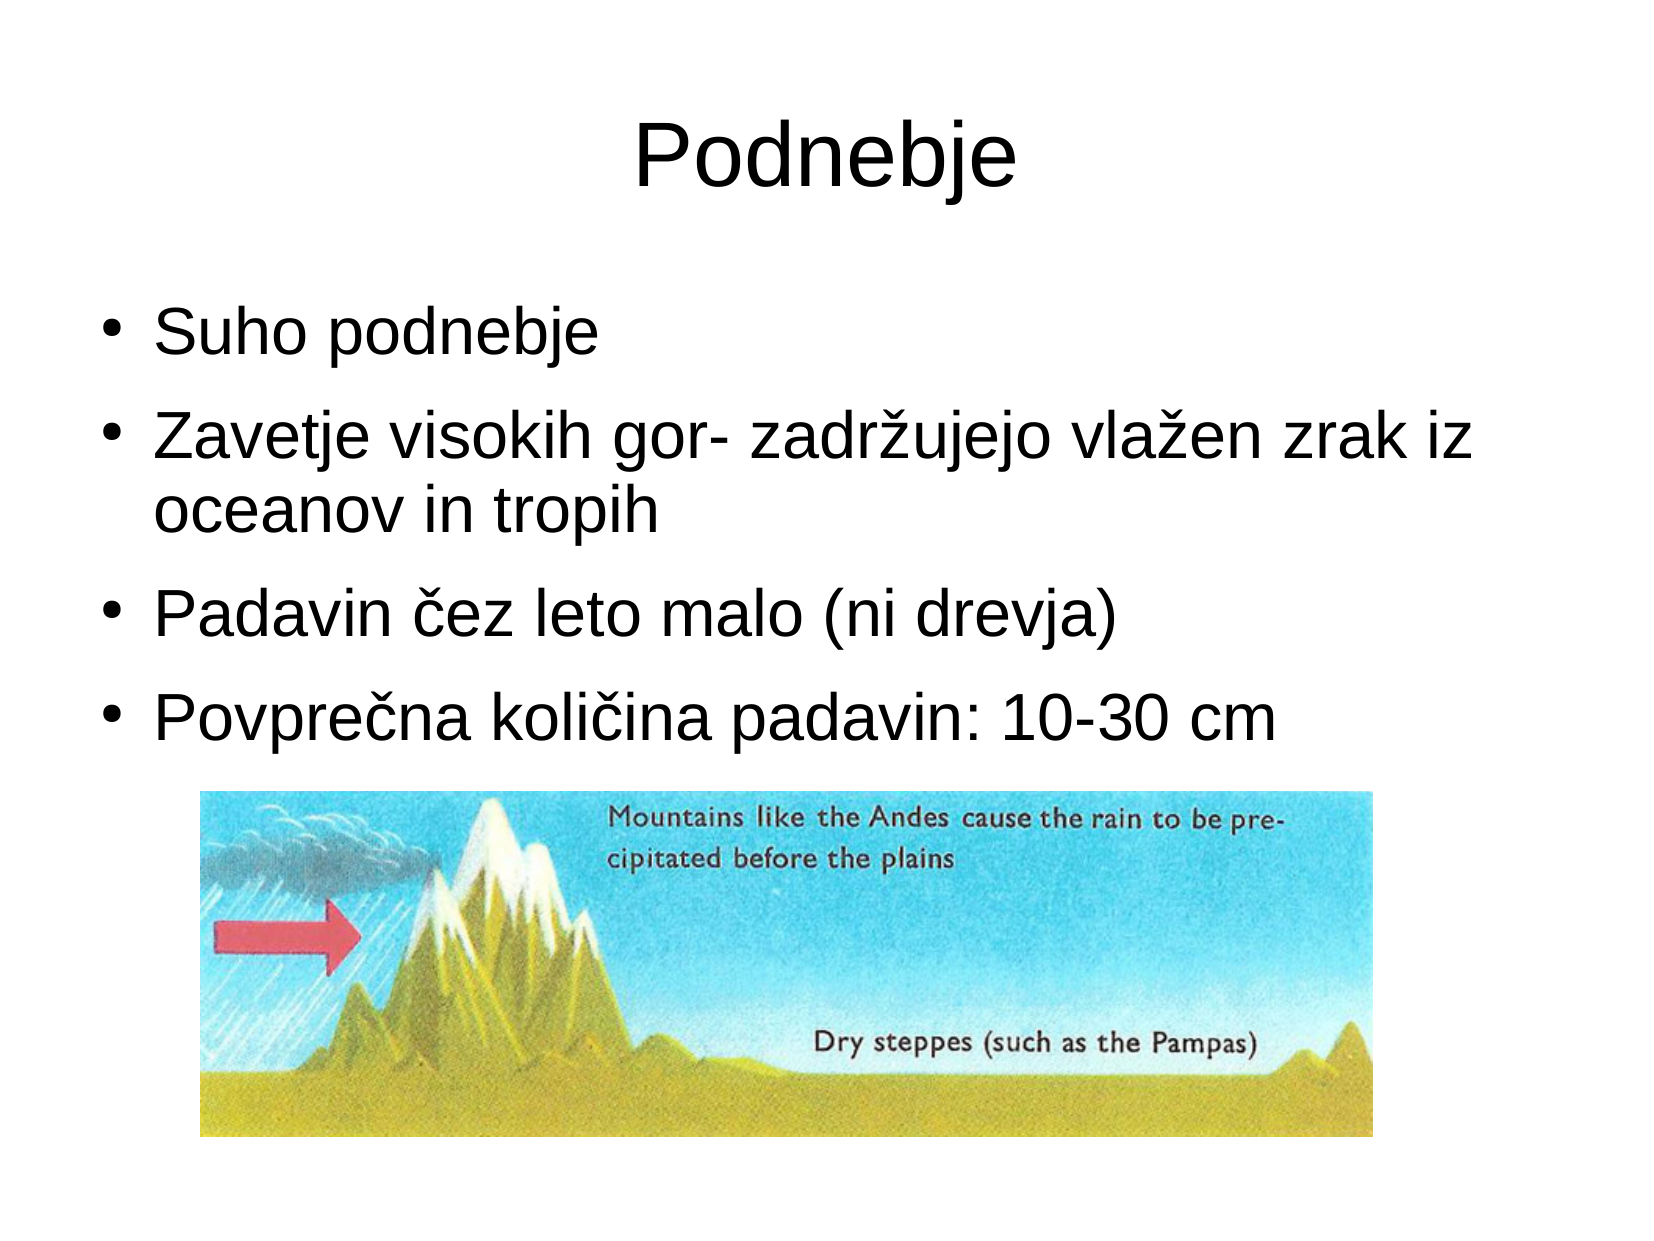

# Podnebje
Suho podnebje
Zavetje visokih gor- zadržujejo vlažen zrak iz oceanov in tropih
Padavin čez leto malo (ni drevja)
Povprečna količina padavin: 10-30 cm